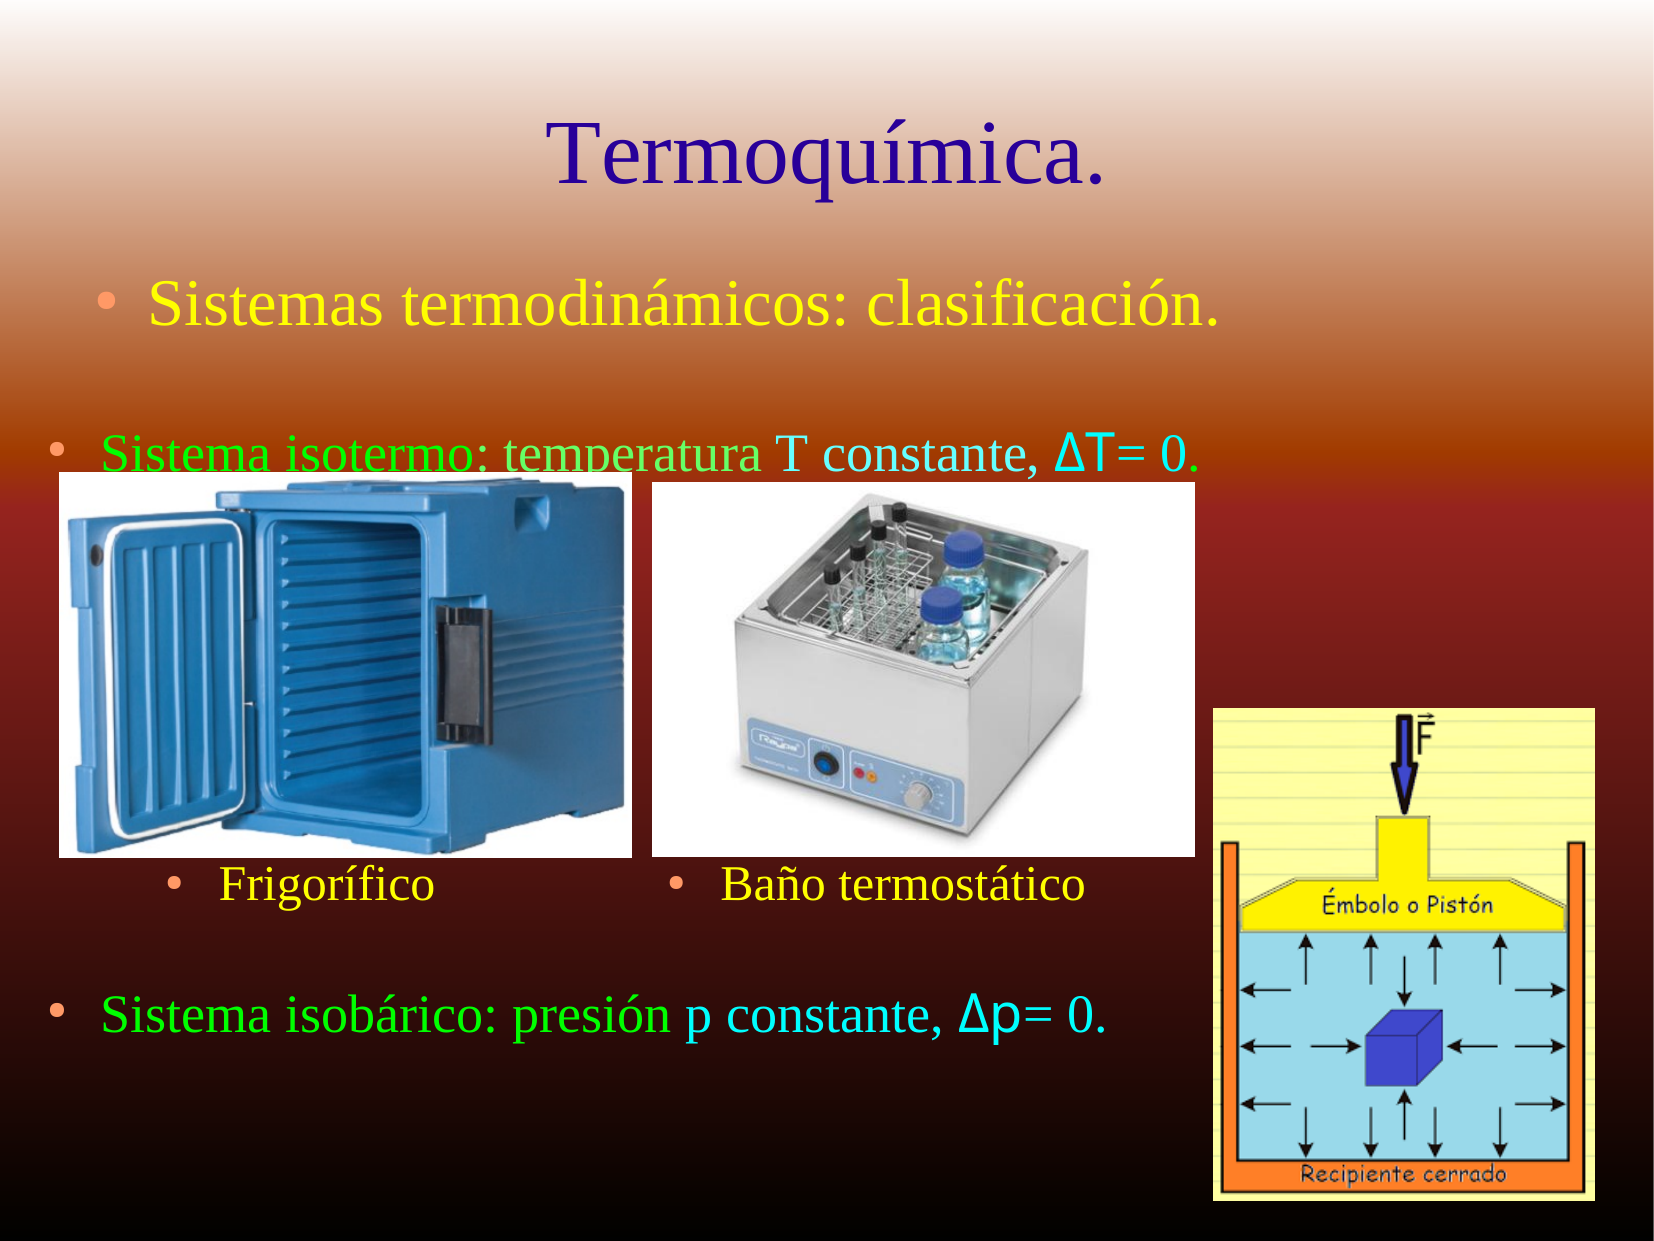

# Termoquímica.
Sistemas termodinámicos: clasificación.
Sistema isotermo: temperatura T constante, ΔT= 0.
Frigorífico
Baño termostático
Sistema isobárico: presión p constante, Δp= 0.